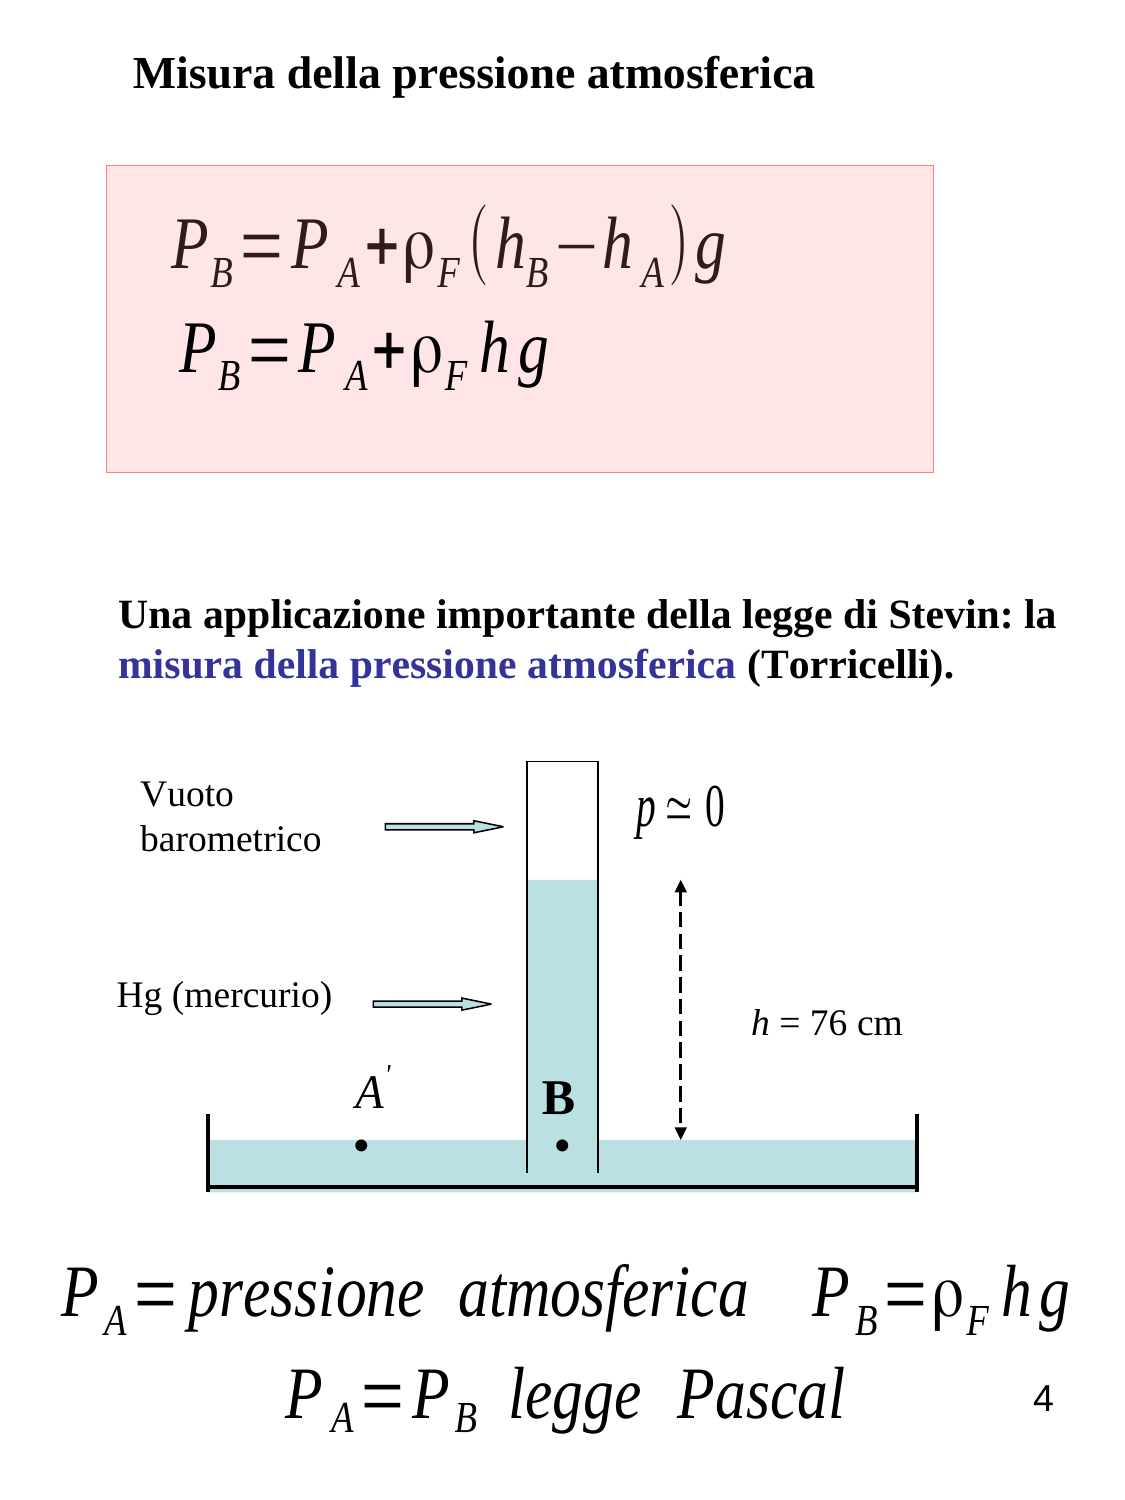

Misura della pressione atmosferica
Una applicazione importante della legge di Stevin: la
misura della pressione atmosferica (Torricelli).
Vuoto
barometrico
Hg (mercurio)
h = 76 cm
B
•
•
P6 Statica dei Fluidi
4